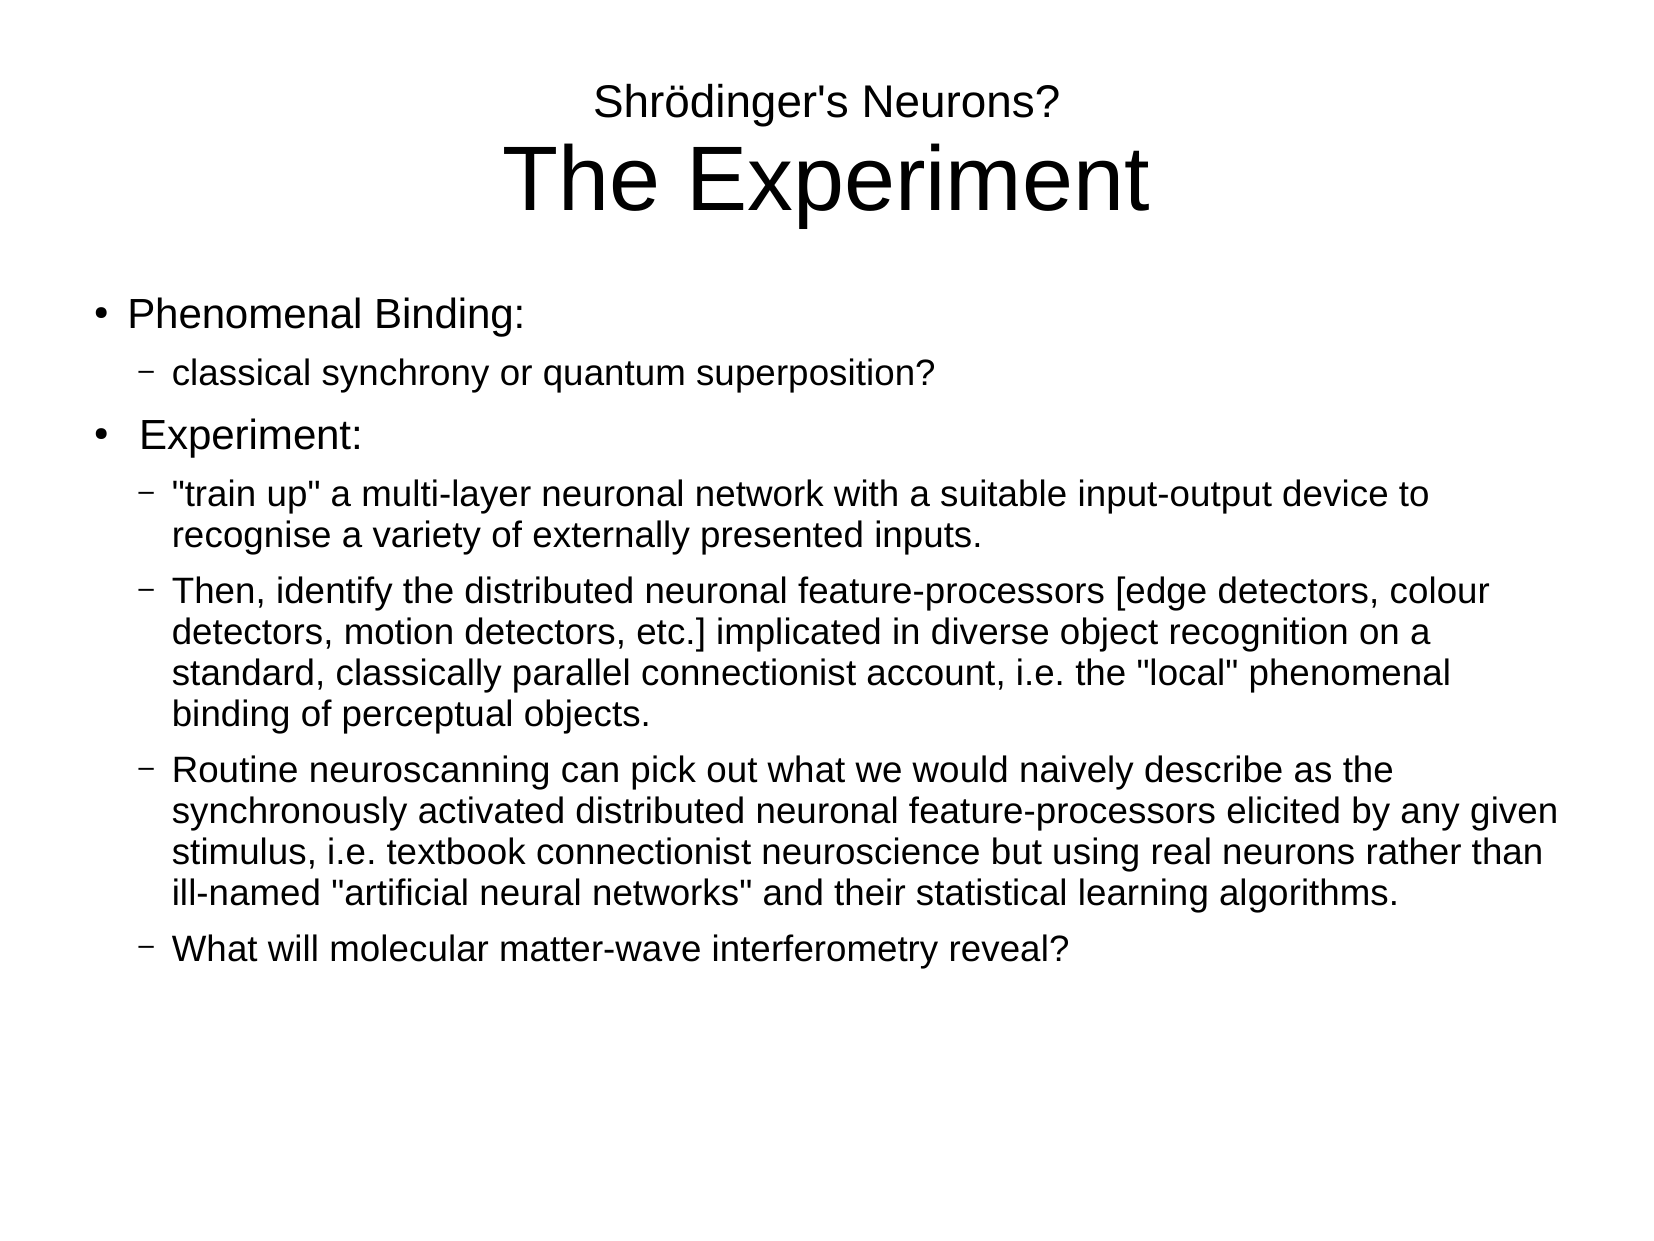

# Shrödinger's Neurons? The Experiment
Phenomenal Binding:
classical synchrony or quantum superposition?
 Experiment:
"train up" a multi-layer neuronal network with a suitable input-output device to recognise a variety of externally presented inputs.
Then, identify the distributed neuronal feature-processors [edge detectors, colour detectors, motion detectors, etc.] implicated in diverse object recognition on a standard, classically parallel connectionist account, i.e. the "local" phenomenal binding of perceptual objects.
Routine neuroscanning can pick out what we would naively describe as the synchronously activated distributed neuronal feature-processors elicited by any given stimulus, i.e. textbook connectionist neuroscience but using real neurons rather than ill-named "artificial neural networks" and their statistical learning algorithms.
What will molecular matter-wave interferometry reveal?